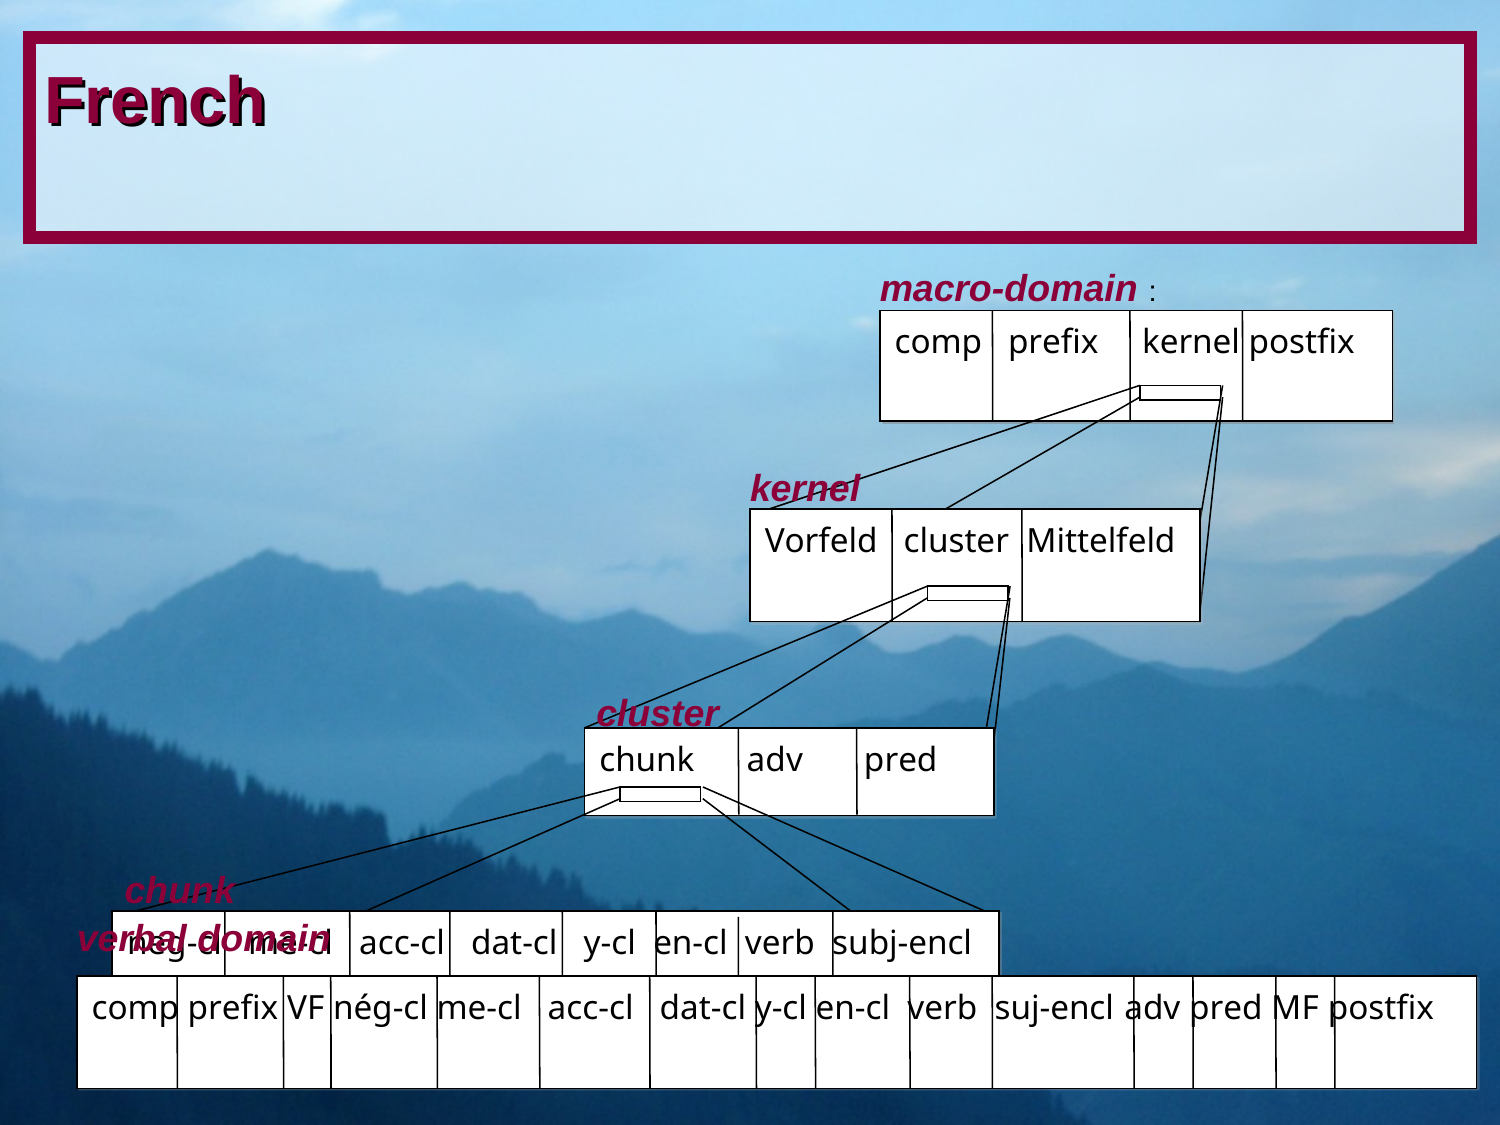

# French
macro-domain :
comp prefix kernel postfix
kernel
Vorfeld cluster Mittelfeld
cluster
chunk adv pred
chunk
neg-cl me-cl acc-cl dat-cl y-cl en-cl verb subj-encl
verbal domain
comp prefix VF nég-cl me-cl acc-cl dat-cl y-cl en-cl verb suj-encl adv pred MF postfix